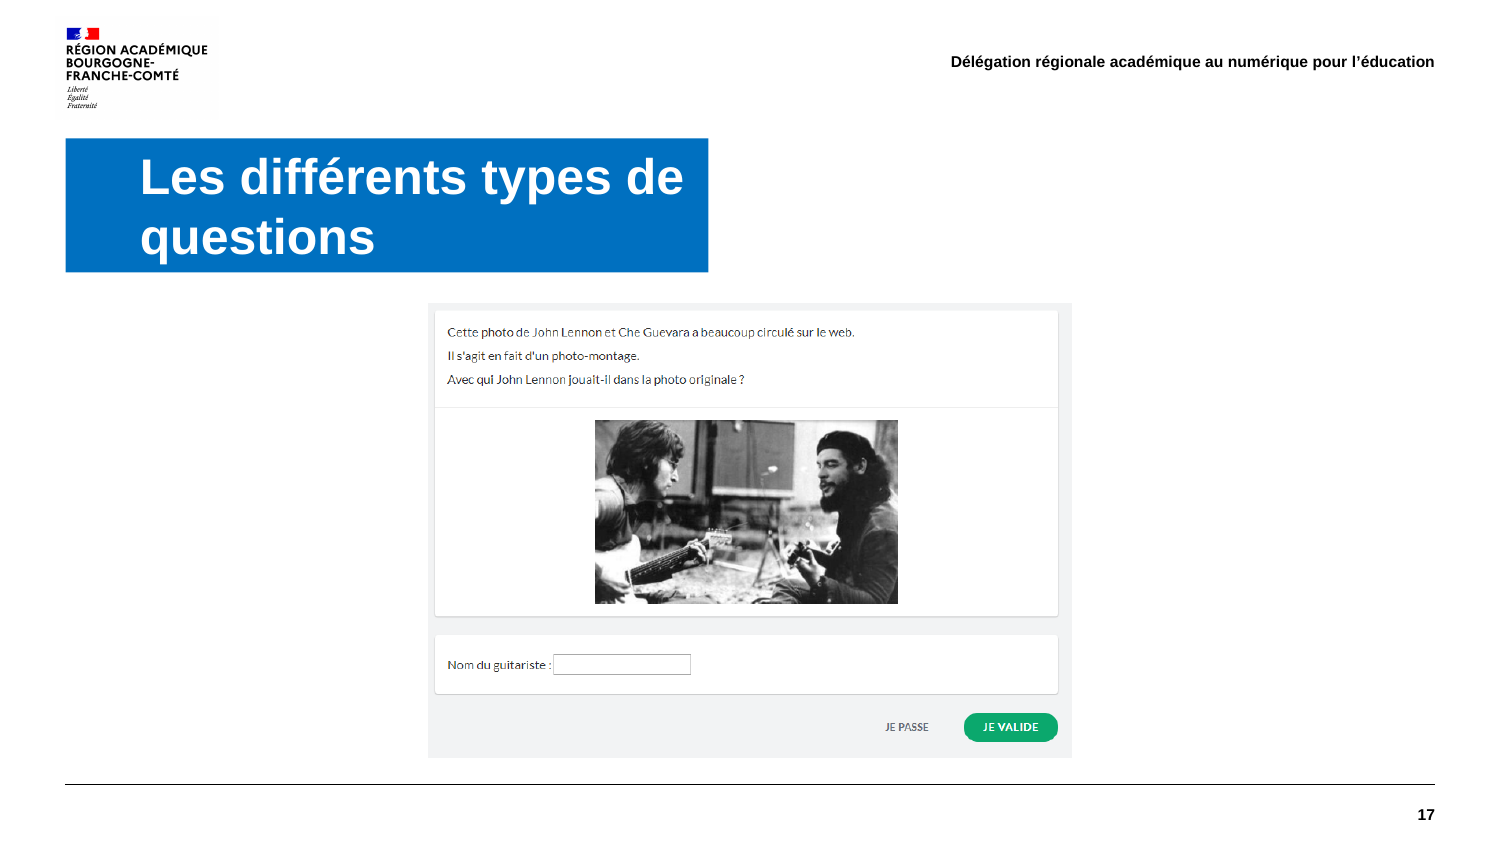

Délégation régionale académique au numérique pour l’éducation
# Les différents types de questions